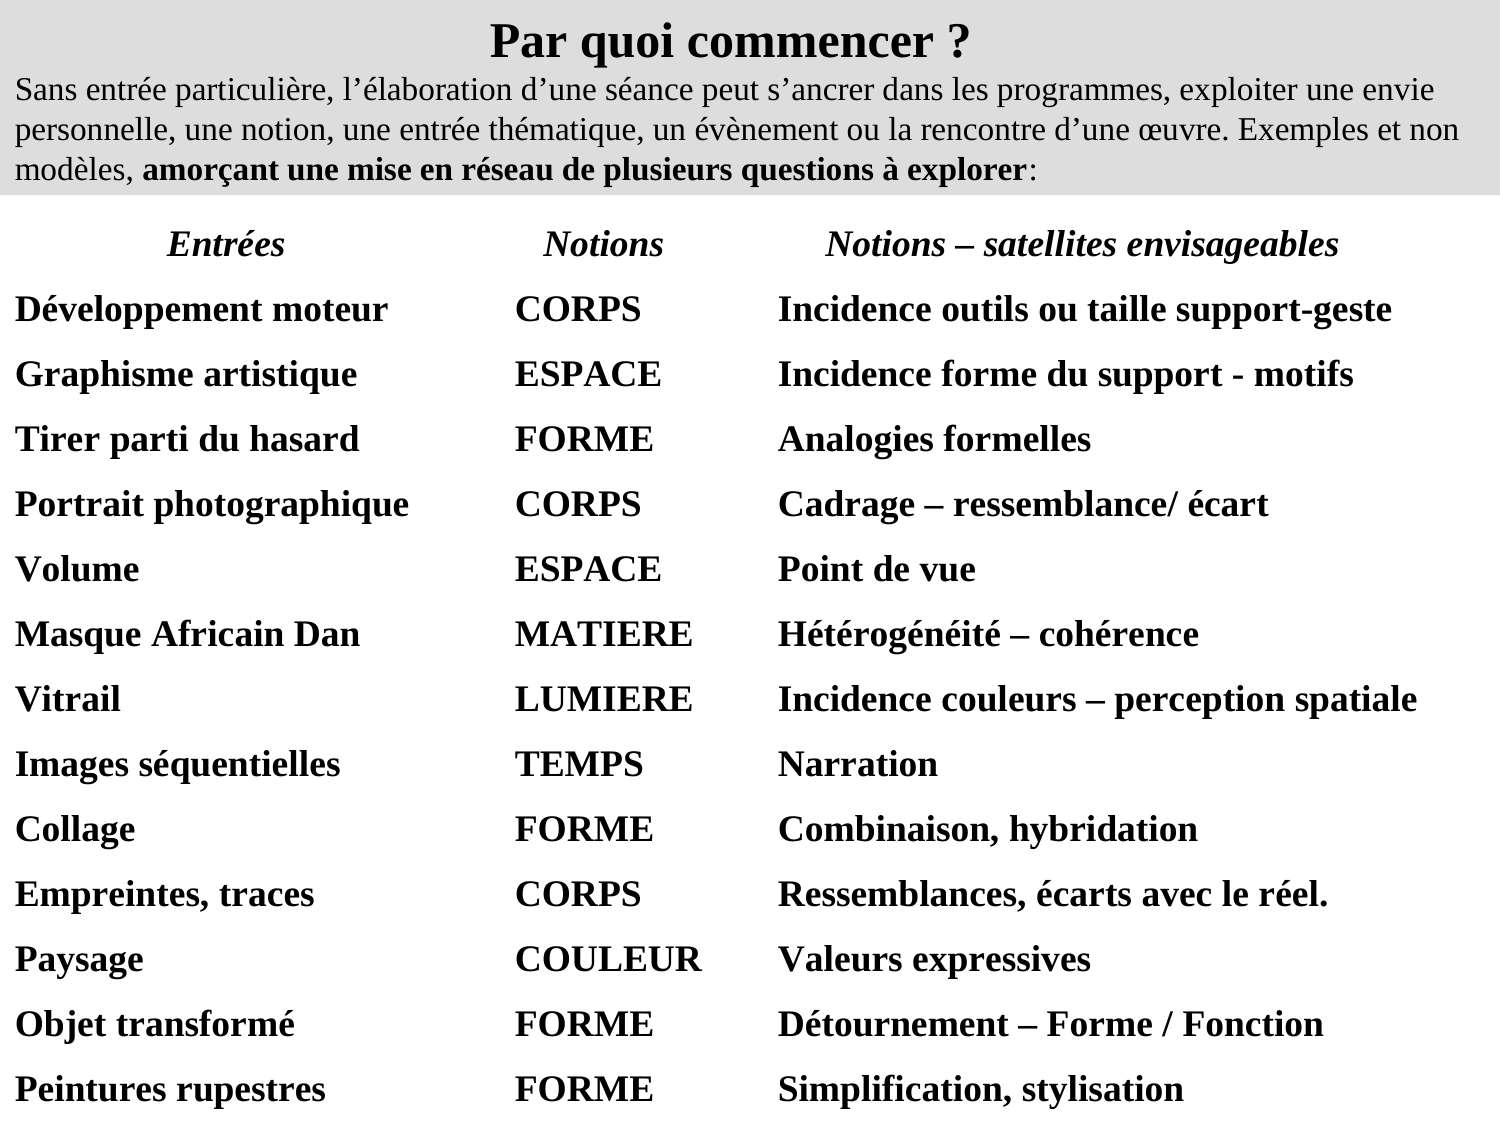

Par quoi commencer ?
Sans entrée particulière, l’élaboration d’une séance peut s’ancrer dans les programmes, exploiter une envie personnelle, une notion, une entrée thématique, un évènement ou la rencontre d’une œuvre. Exemples et non modèles, amorçant une mise en réseau de plusieurs questions à explorer:
| Entrées | Notions | Notions – satellites envisageables |
| --- | --- | --- |
| Développement moteur | CORPS | Incidence outils ou taille support-geste |
| Graphisme artistique | ESPACE | Incidence forme du support - motifs |
| Tirer parti du hasard | FORME | Analogies formelles |
| Portrait photographique | CORPS | Cadrage – ressemblance/ écart |
| Volume | ESPACE | Point de vue |
| Masque Africain Dan | MATIERE | Hétérogénéité – cohérence |
| Vitrail | LUMIERE | Incidence couleurs – perception spatiale |
| Images séquentielles | TEMPS | Narration |
| Collage | FORME | Combinaison, hybridation |
| Empreintes, traces | CORPS | Ressemblances, écarts avec le réel. |
| Paysage | COULEUR | Valeurs expressives |
| Objet transformé | FORME | Détournement – Forme / Fonction |
| Peintures rupestres | FORME | Simplification, stylisation |